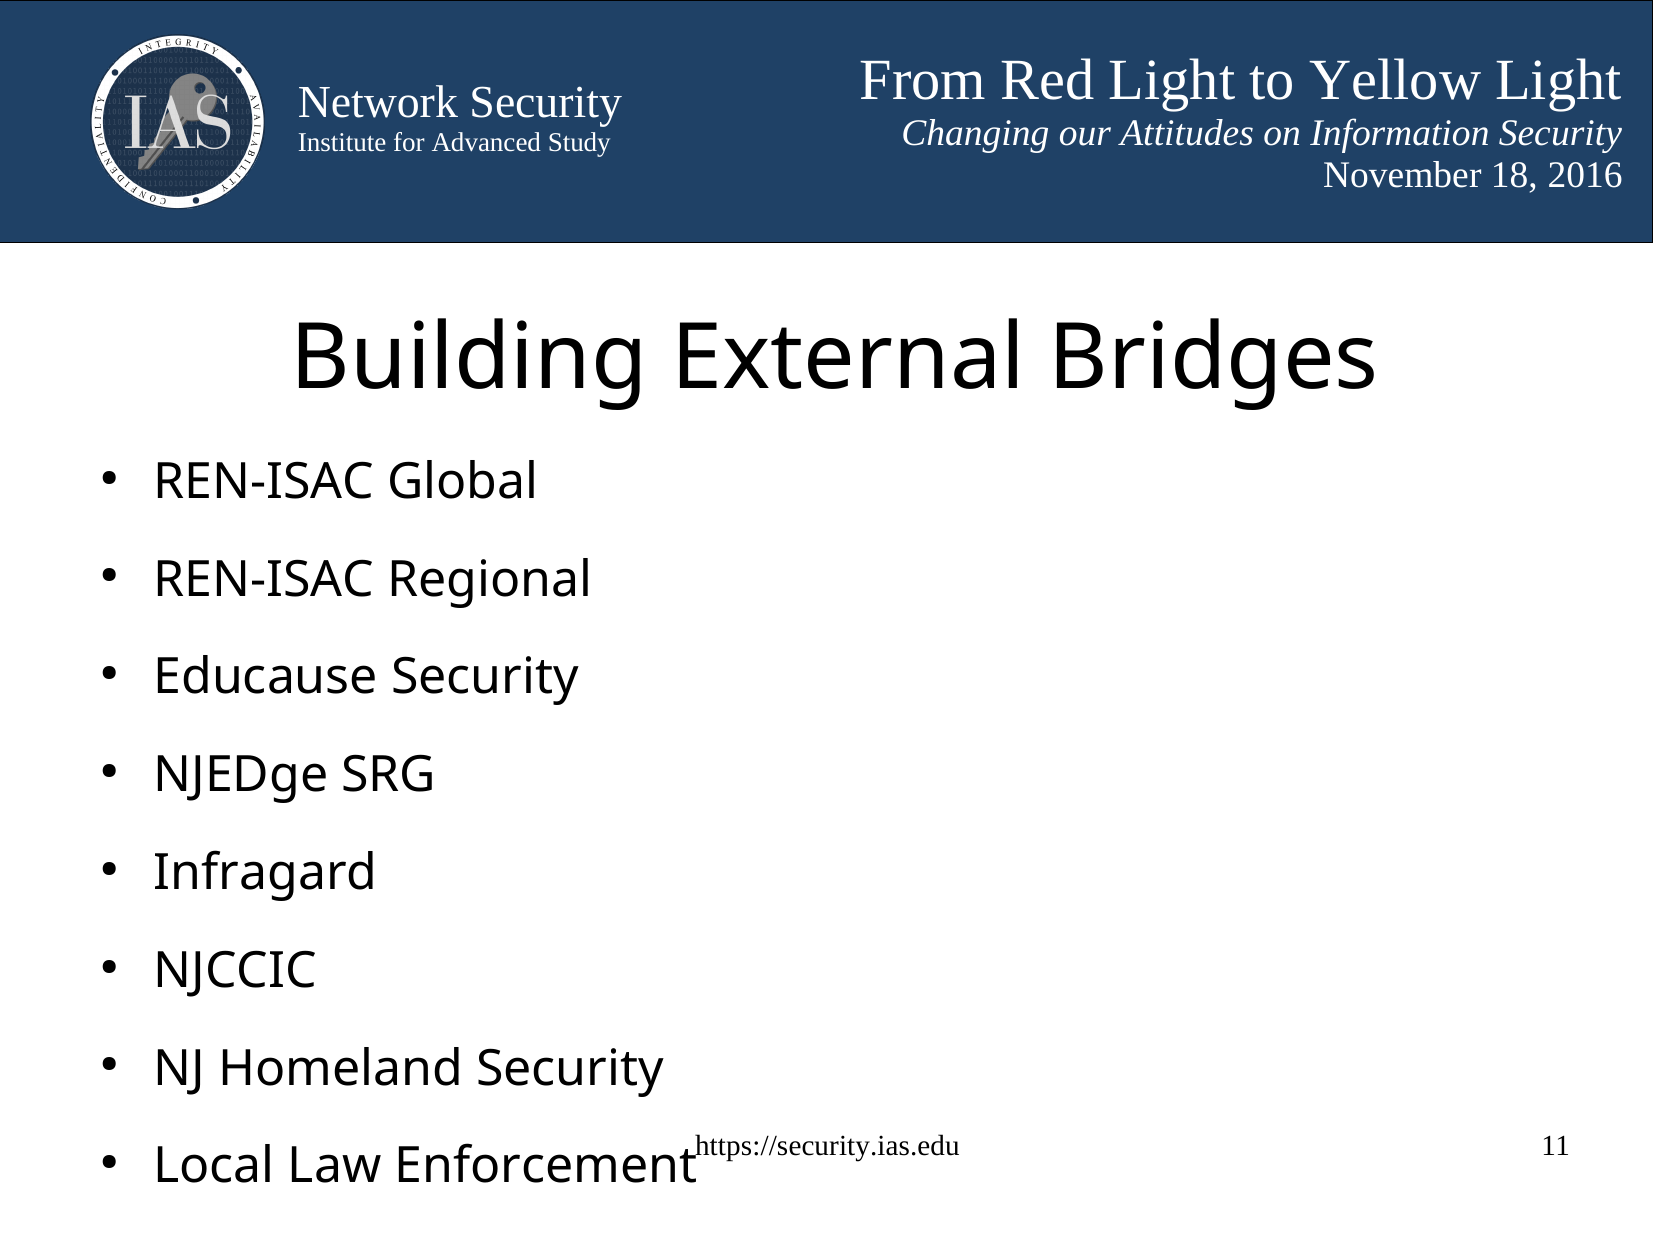

# Building External Bridges
REN-ISAC Global
REN-ISAC Regional
Educause Security
NJEDge SRG
Infragard
NJCCIC
NJ Homeland Security
Local Law Enforcement
11